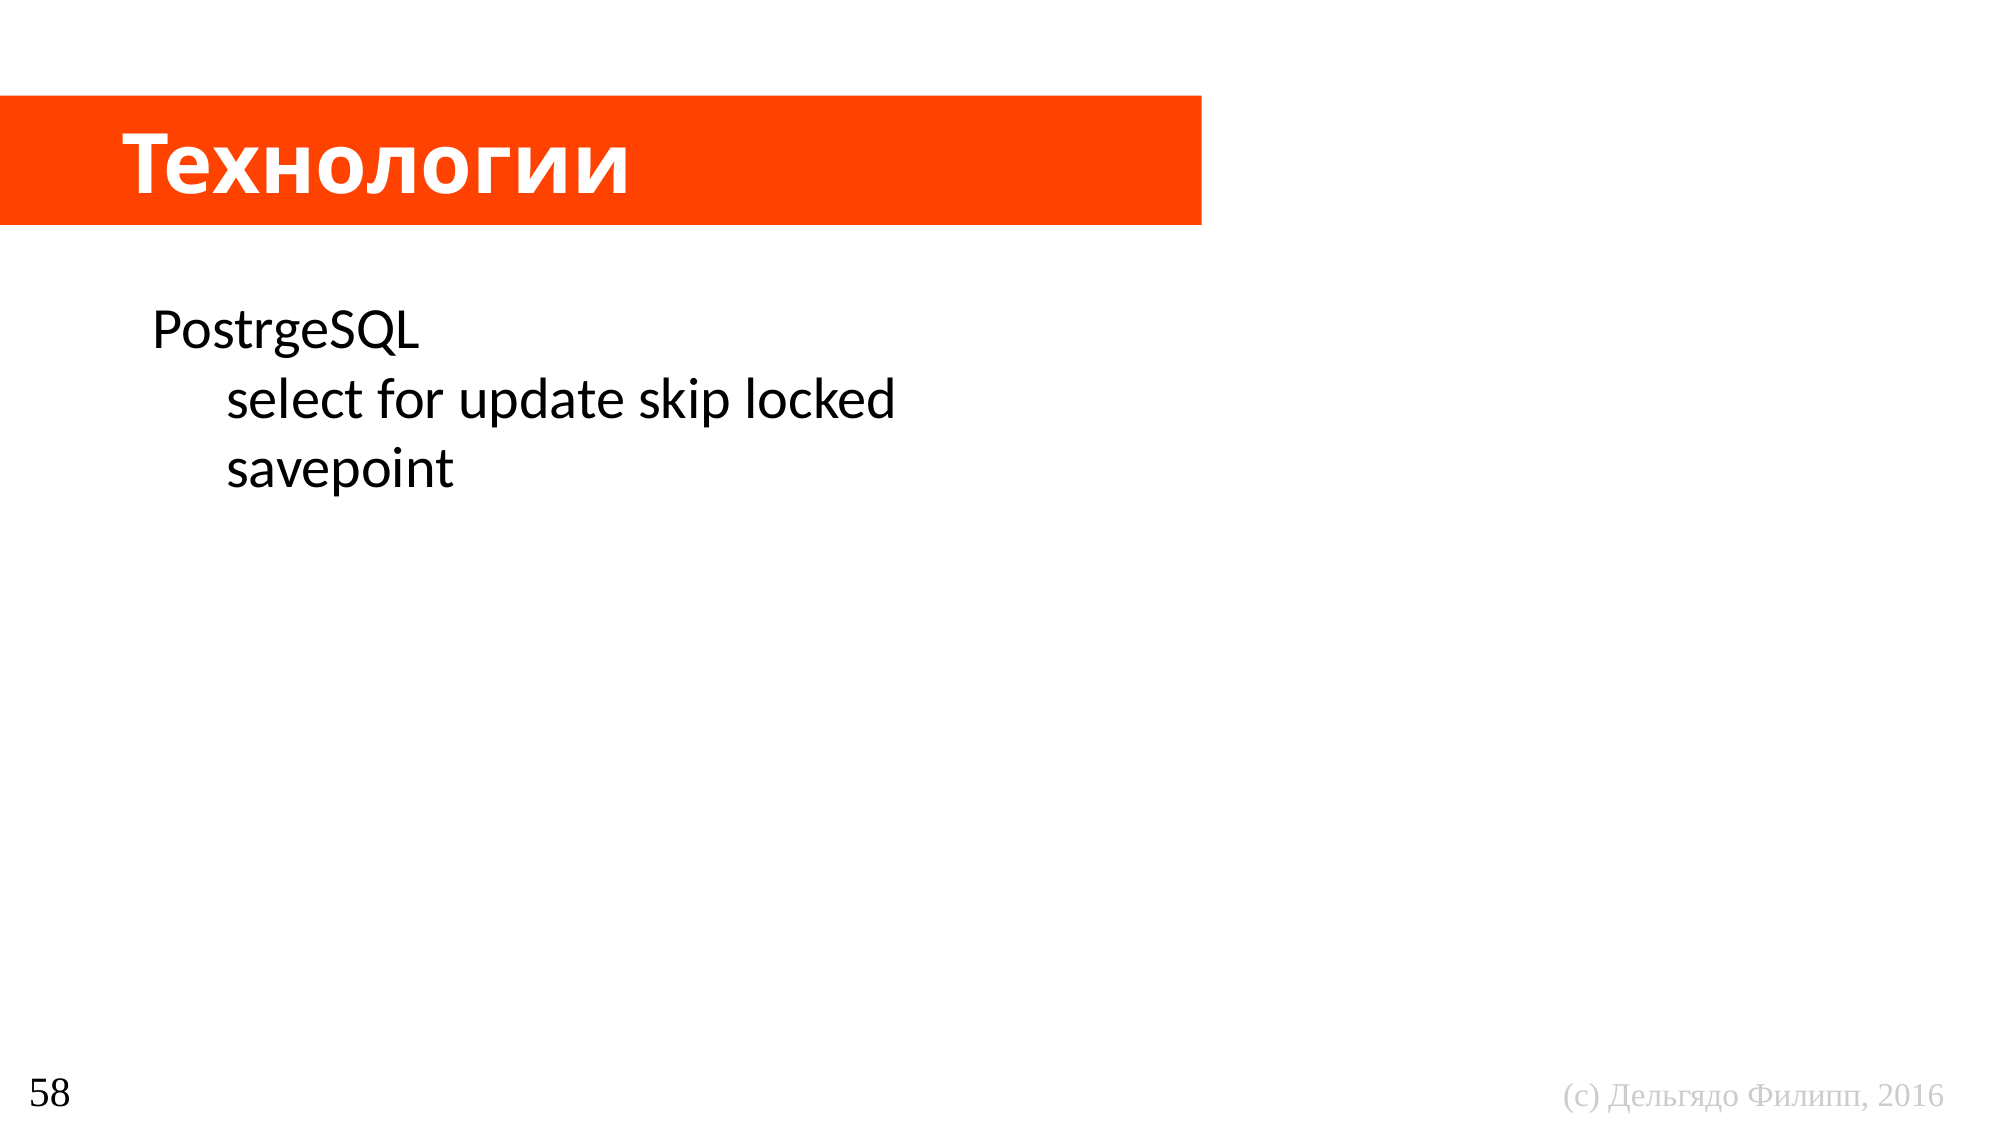

# Технологии
PostrgeSQL
	select for update skip locked
	savepoint
58
(c) Дельгядо Филипп, 2016